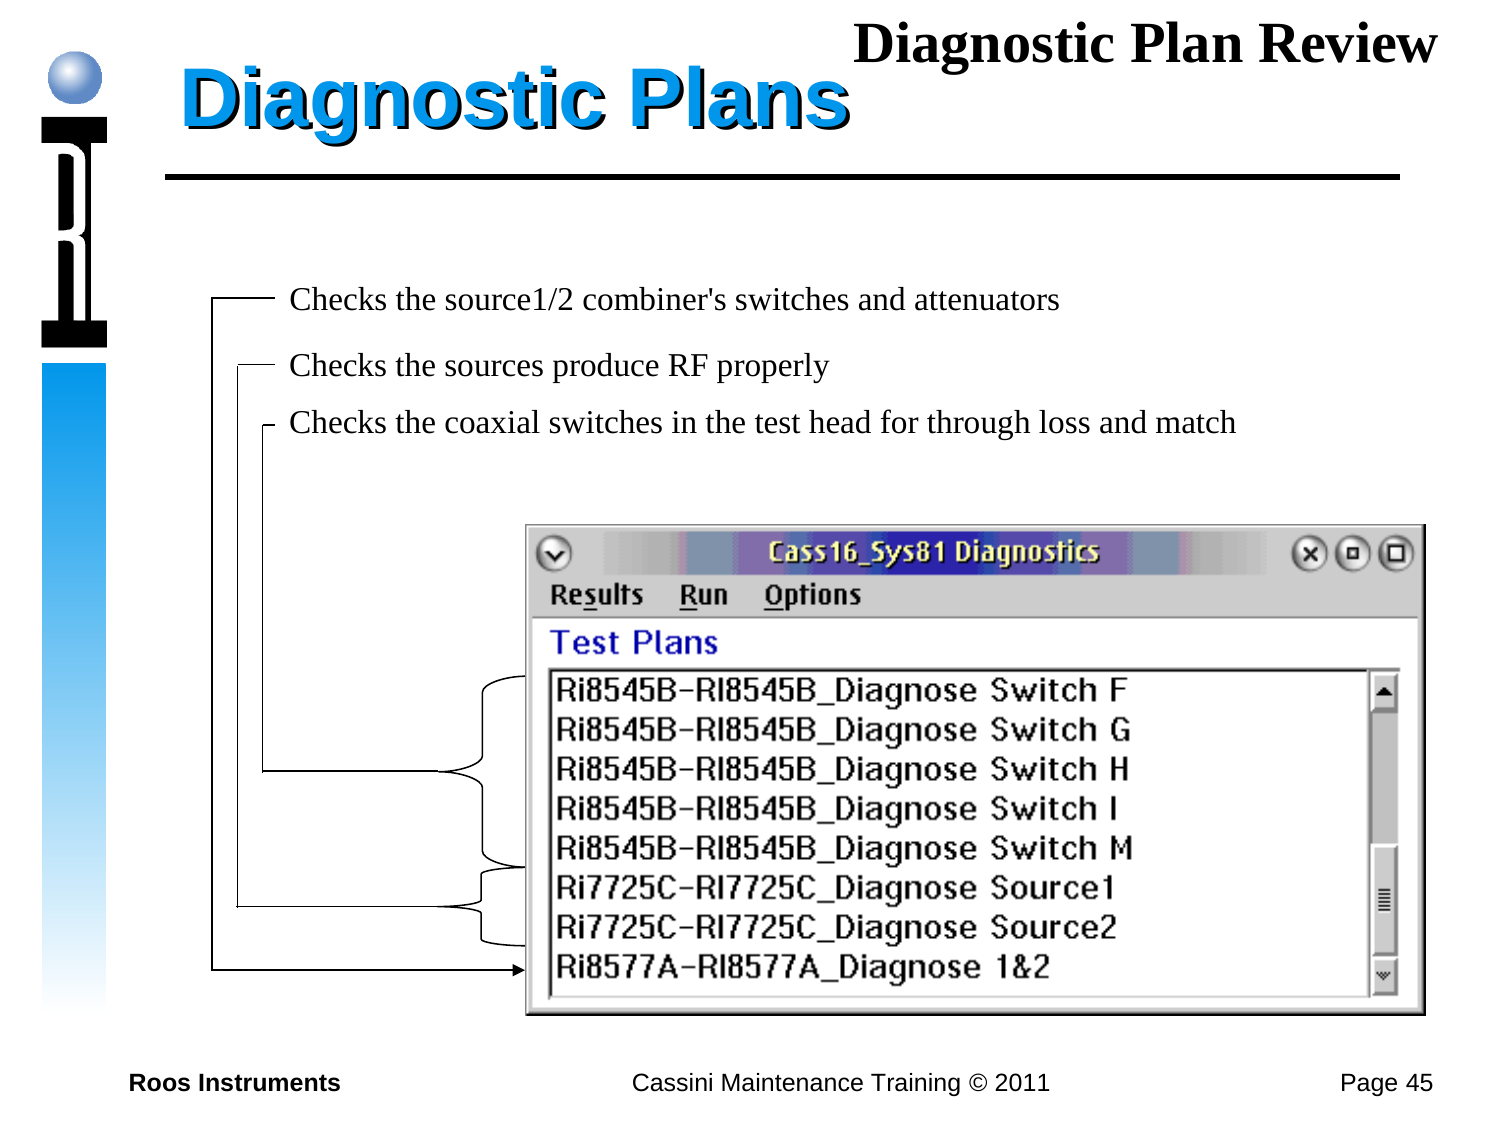

Diagnostic Plan Review
# Diagnostic Plans
Checks the source1/2 combiner's switches and attenuators
Checks the sources produce RF properly
Checks the coaxial switches in the test head for through loss and match